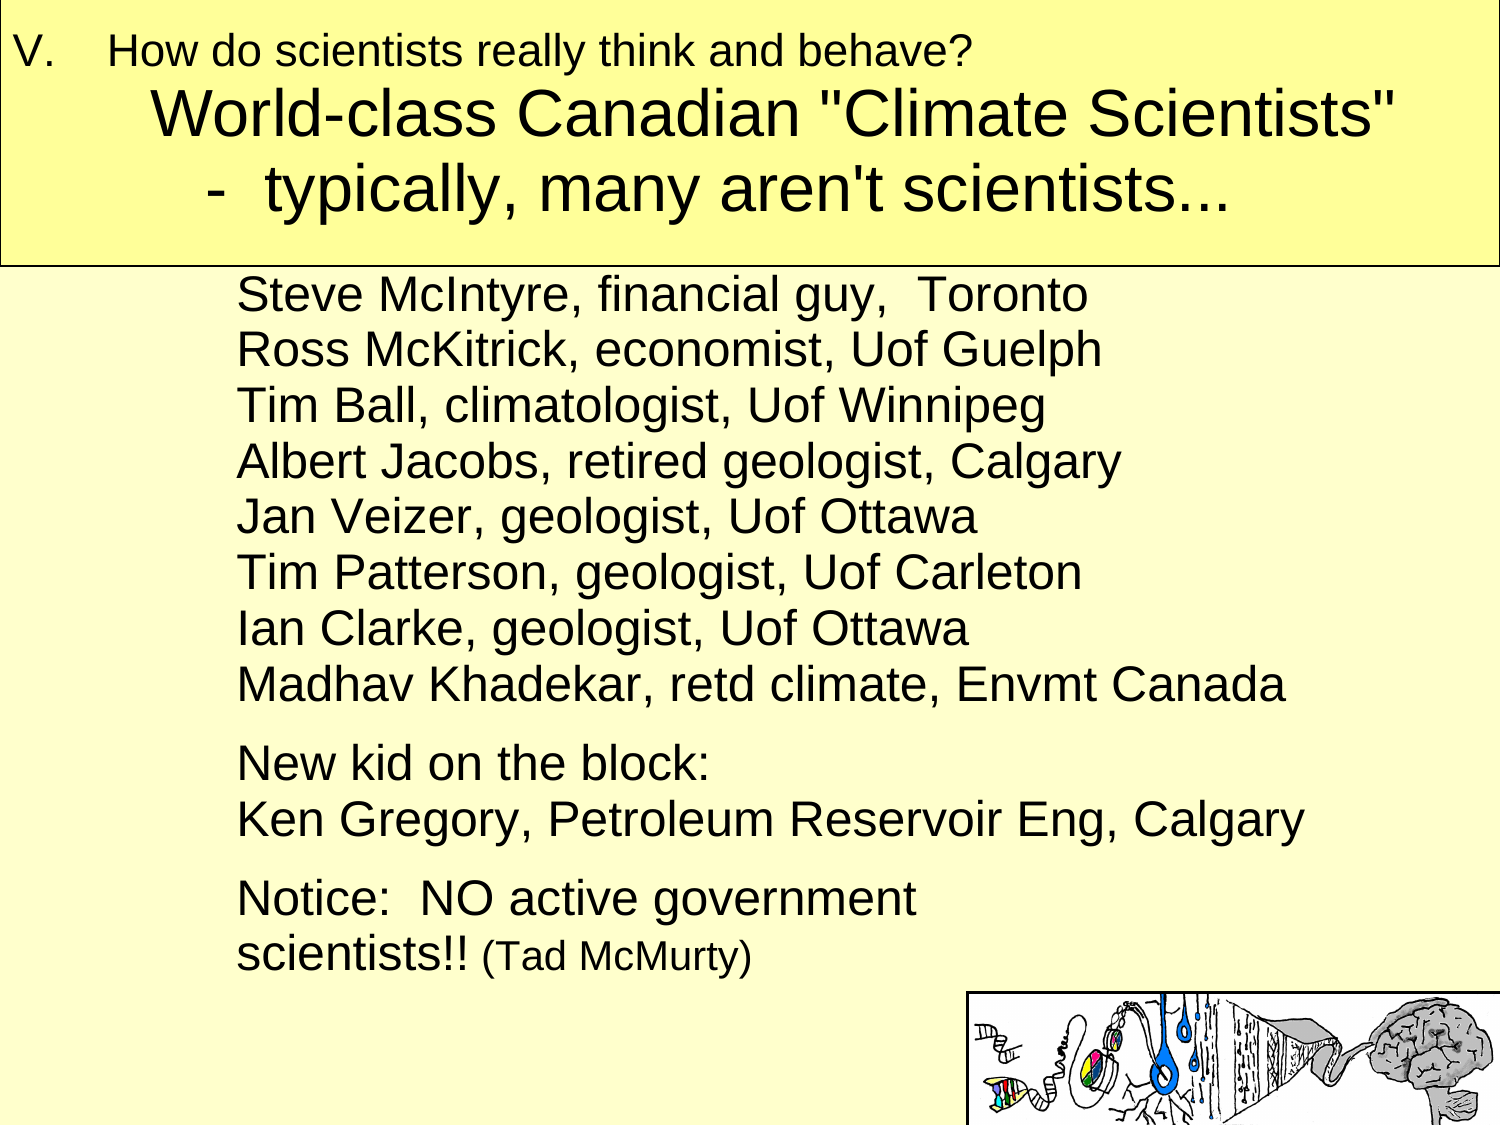

# V. How do scientists really think and behave? World-class Canadian "Climate Scientists" - typically, many aren't scientists...
Steve McIntyre, financial guy, Toronto
Ross McKitrick, economist, Uof Guelph
Tim Ball, climatologist, Uof Winnipeg
Albert Jacobs, retired geologist, Calgary
Jan Veizer, geologist, Uof Ottawa
Tim Patterson, geologist, Uof Carleton
Ian Clarke, geologist, Uof Ottawa
Madhav Khadekar, retd climate, Envmt Canada
New kid on the block:
Ken Gregory, Petroleum Reservoir Eng, Calgary
Notice: NO active government
scientists!! (Tad McMurty)